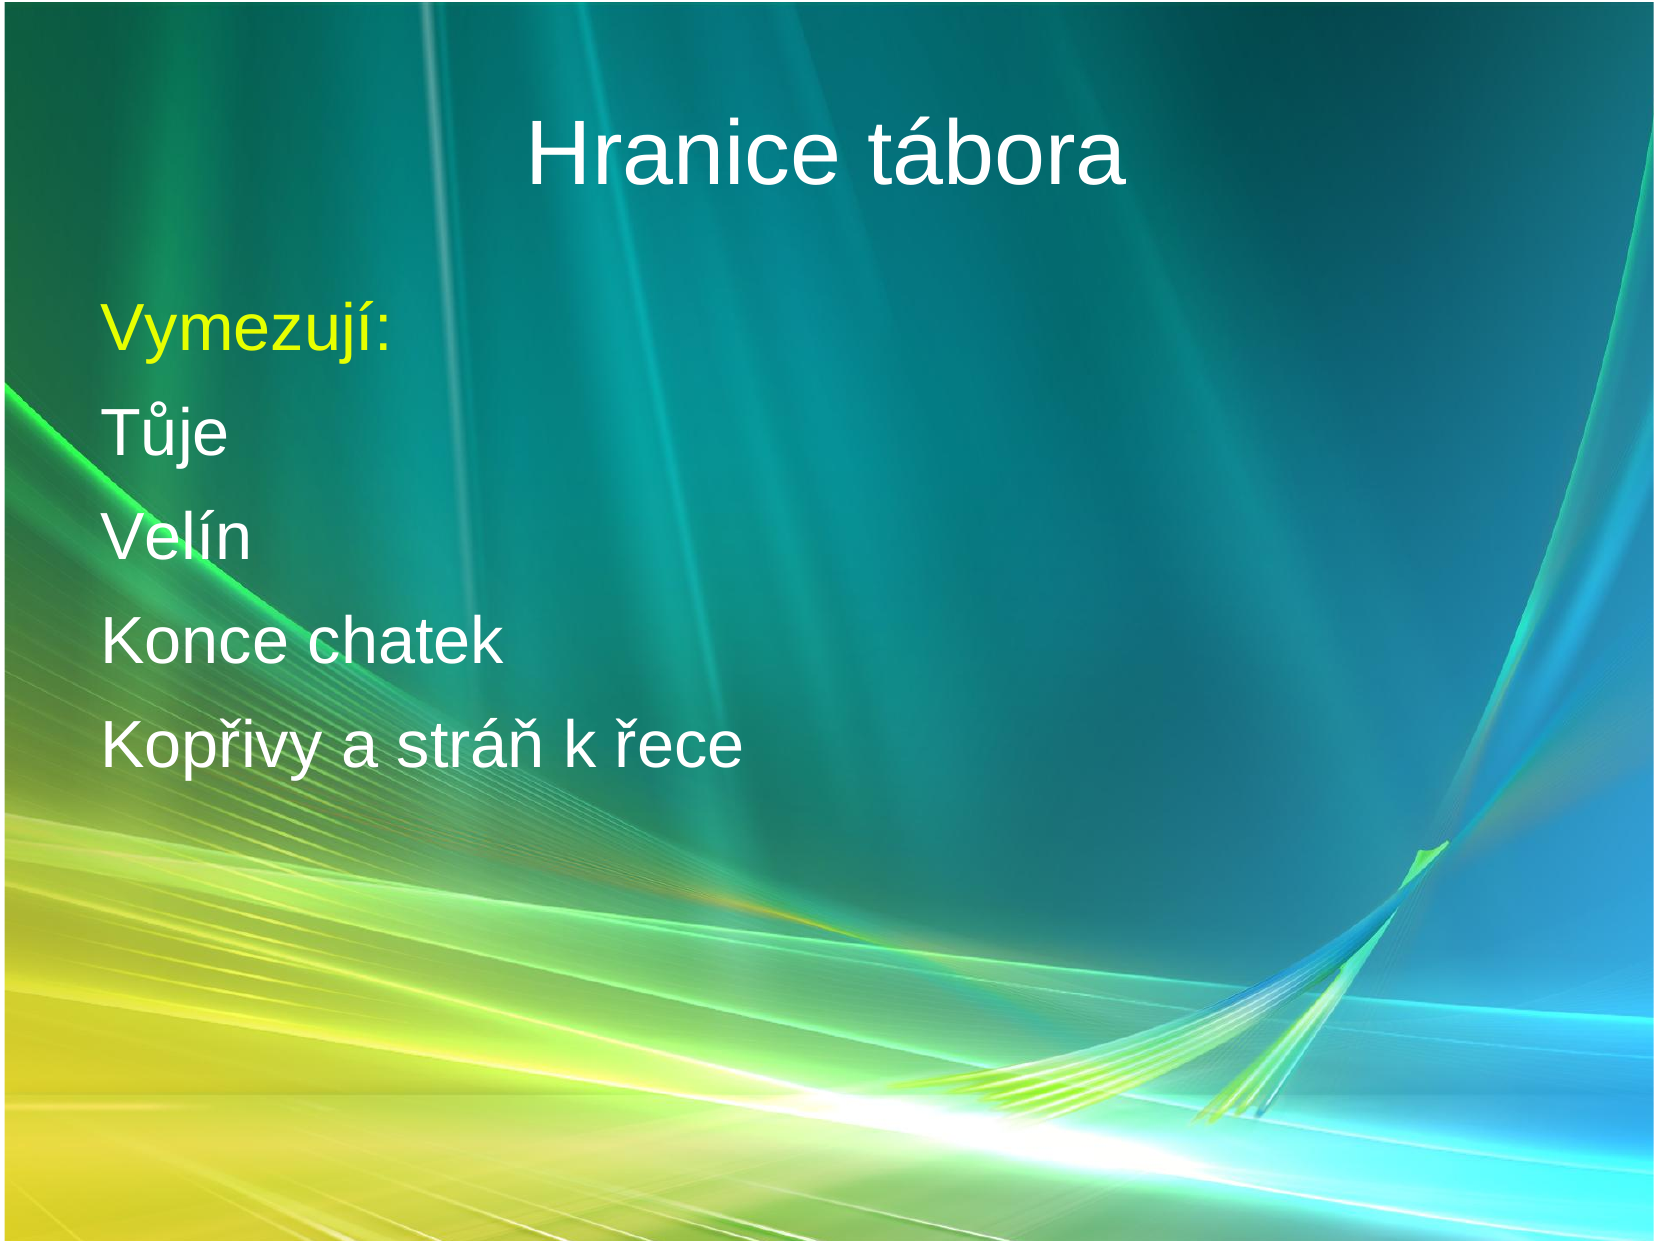

# Hranice tábora
Vymezují:
Tůje
Velín
Konce chatek
Kopřivy a stráň k řece